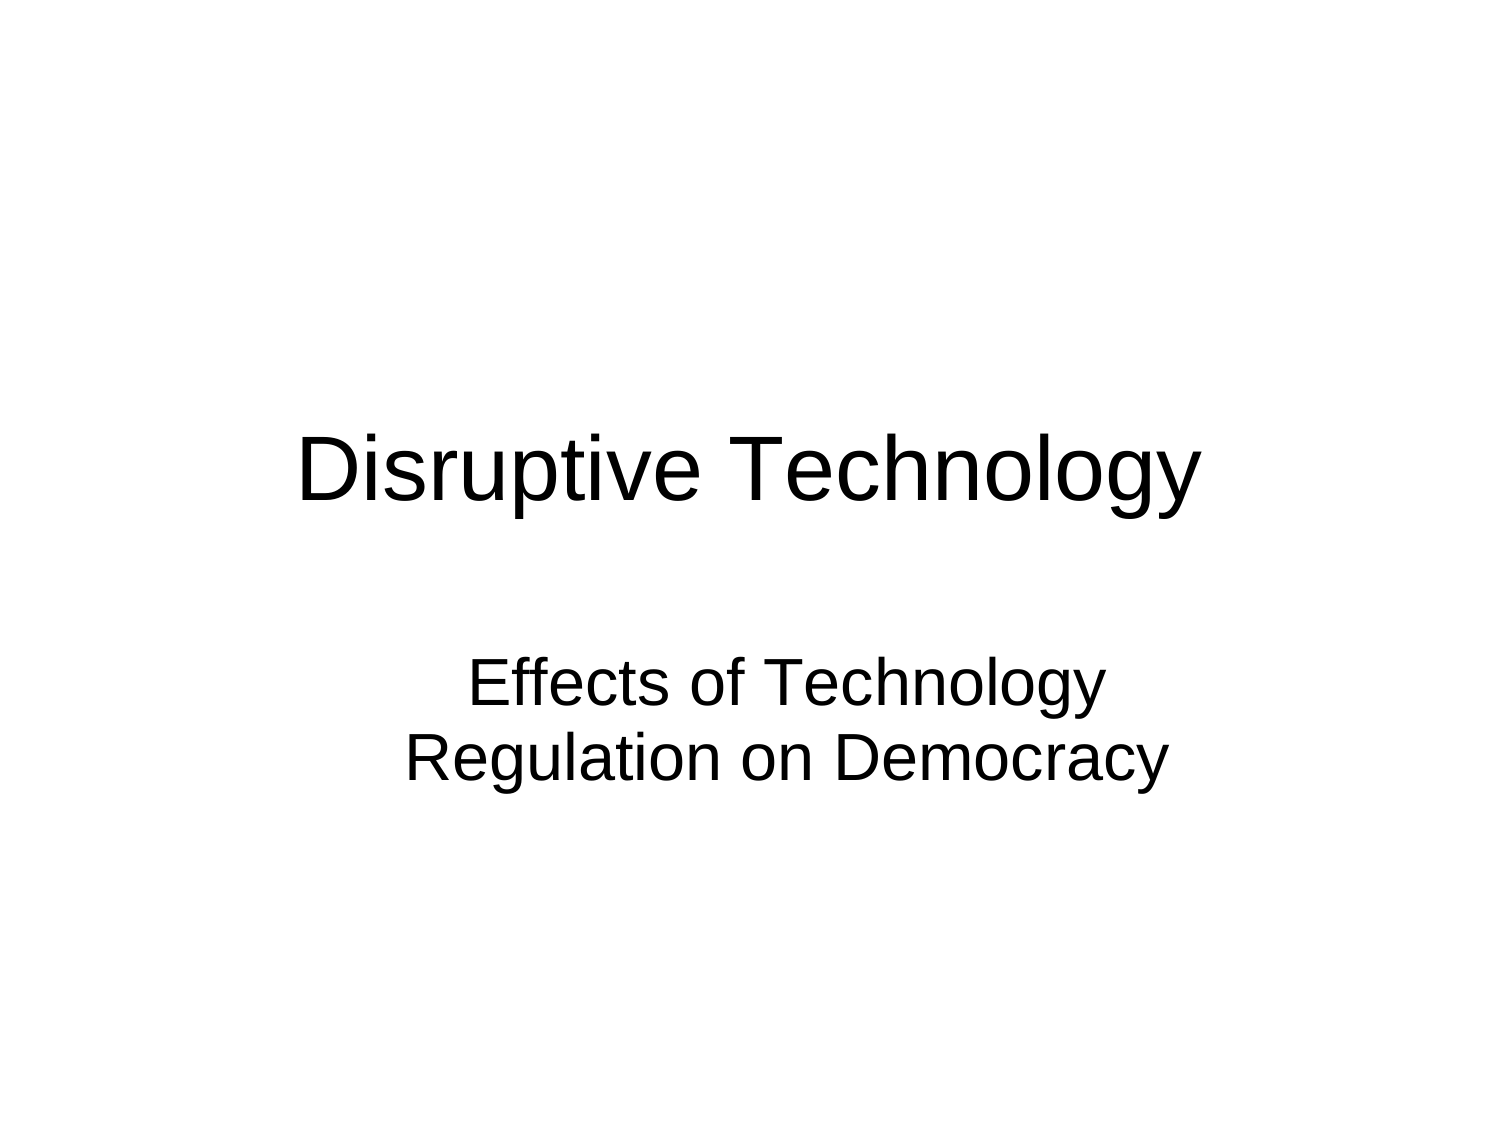

# Disruptive Technology
Effects of Technology Regulation on Democracy